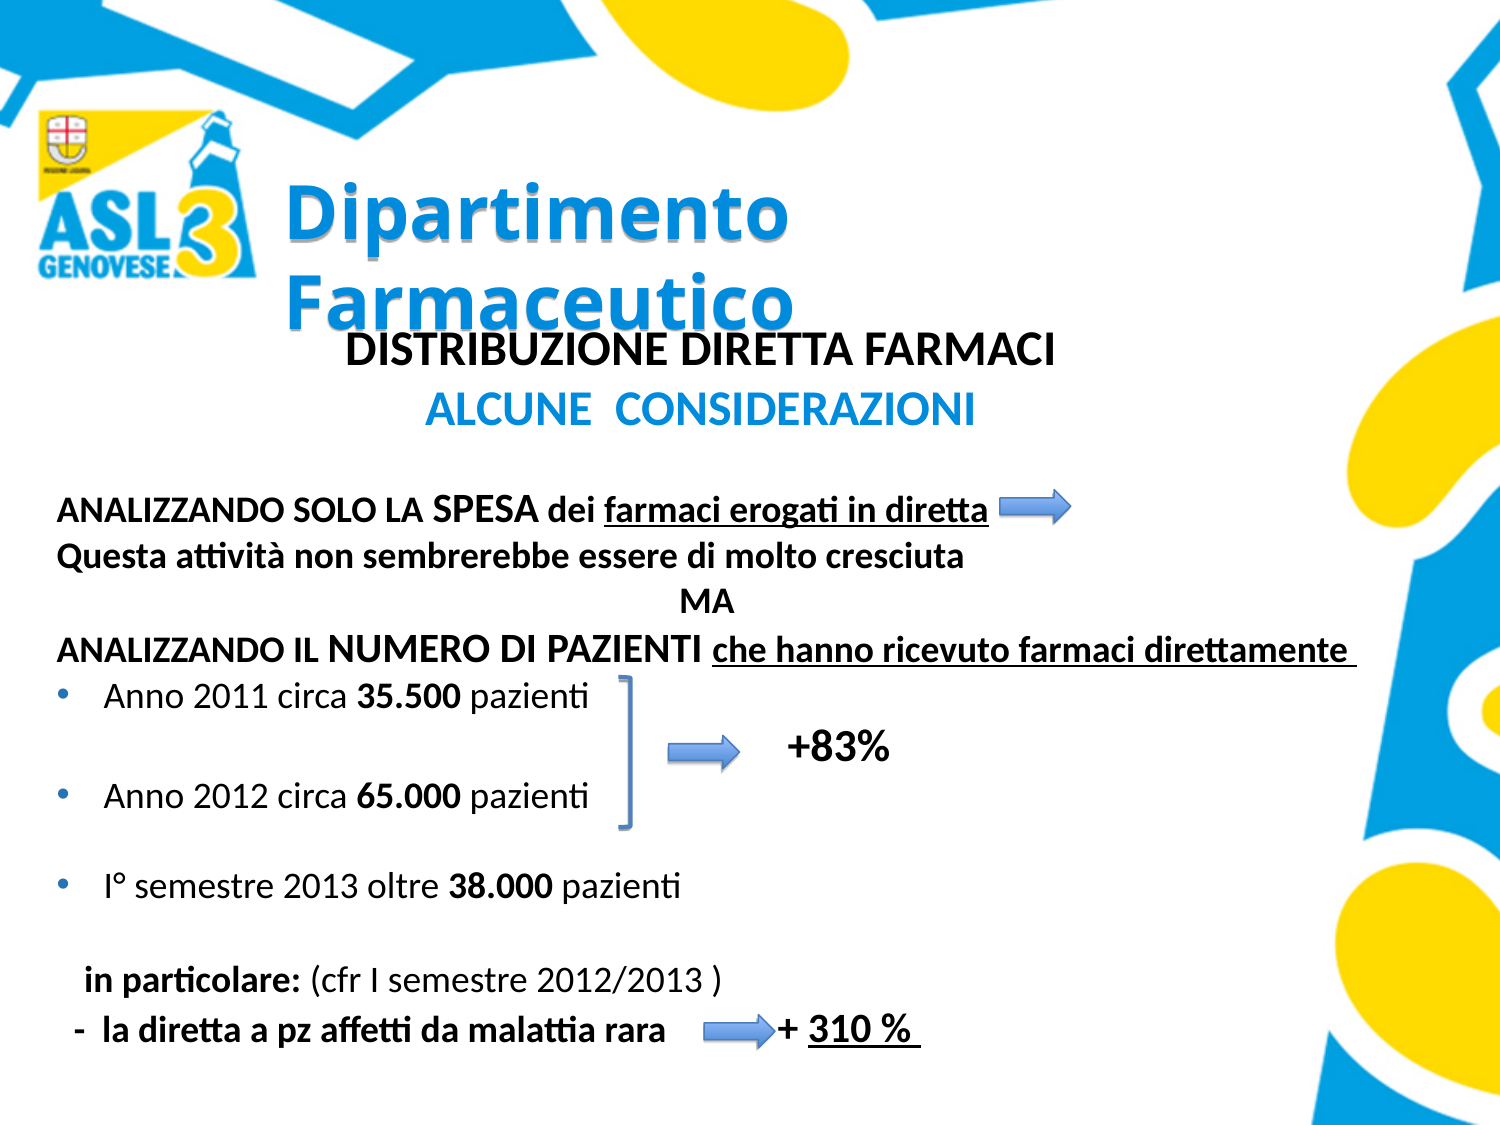

# Dipartimento Farmaceutico
DISTRIBUZIONE DIRETTA FARMACI
ALCUNE CONSIDERAZIONI
ANALIZZANDO SOLO LA SPESA dei farmaci erogati in diretta
Questa attività non sembrerebbe essere di molto cresciuta
MA
ANALIZZANDO IL NUMERO DI PAZIENTI che hanno ricevuto farmaci direttamente
Anno 2011 circa 35.500 pazienti
 +83%
Anno 2012 circa 65.000 pazienti
I° semestre 2013 oltre 38.000 pazienti
 in particolare: (cfr I semestre 2012/2013 )
 - la diretta a pz affetti da malattia rara + 310 %